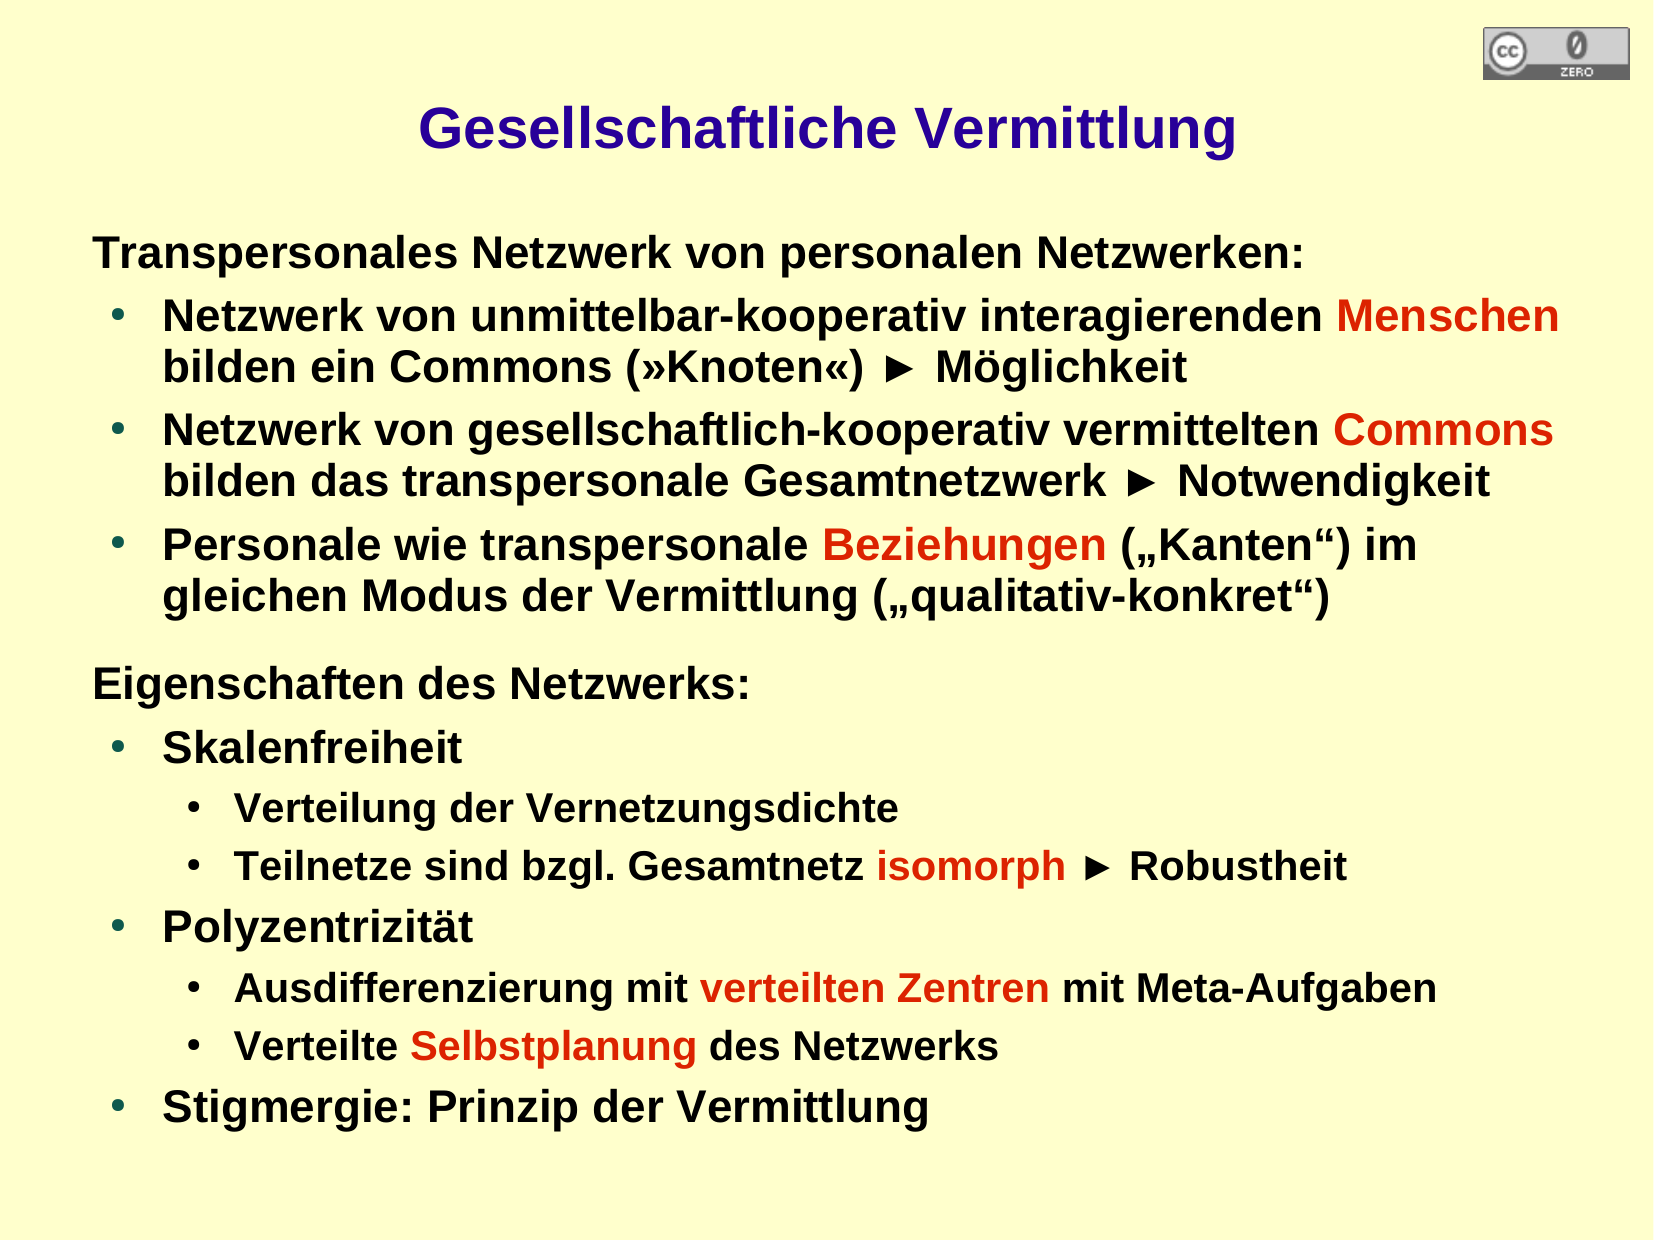

# Gesellschaftliche Vermittlung
Transpersonales Netzwerk von personalen Netzwerken:
Netzwerk von unmittelbar-kooperativ interagierenden Menschen bilden ein Commons (»Knoten«) ► Möglichkeit
Netzwerk von gesellschaftlich-kooperativ vermittelten Commons bilden das transpersonale Gesamtnetzwerk ► Notwendigkeit
Personale wie transpersonale Beziehungen („Kanten“) im gleichen Modus der Vermittlung („qualitativ-konkret“)
Eigenschaften des Netzwerks:
Skalenfreiheit
Verteilung der Vernetzungsdichte
Teilnetze sind bzgl. Gesamtnetz isomorph ► Robustheit
Polyzentrizität
Ausdifferenzierung mit verteilten Zentren mit Meta-Aufgaben
Verteilte Selbstplanung des Netzwerks
Stigmergie: Prinzip der Vermittlung